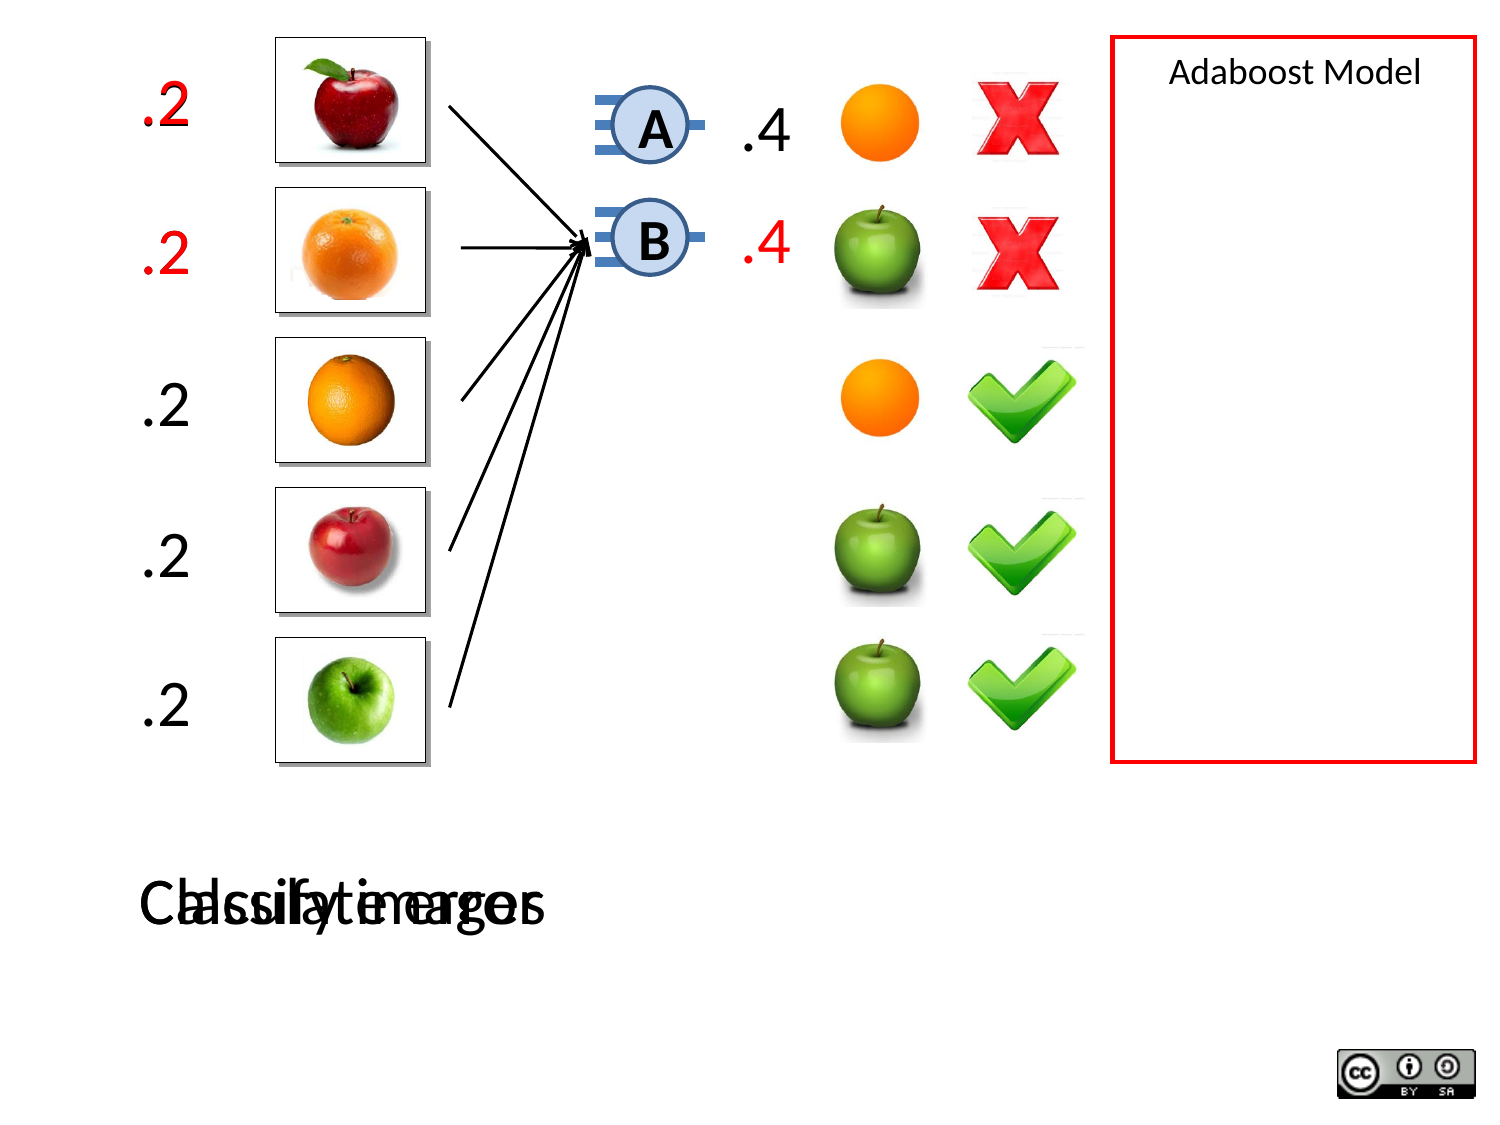

Adaboost Model
.2
.2
.2
.2
.2
.2
.4
A
.4
B
.2
Classify images
Calculate error